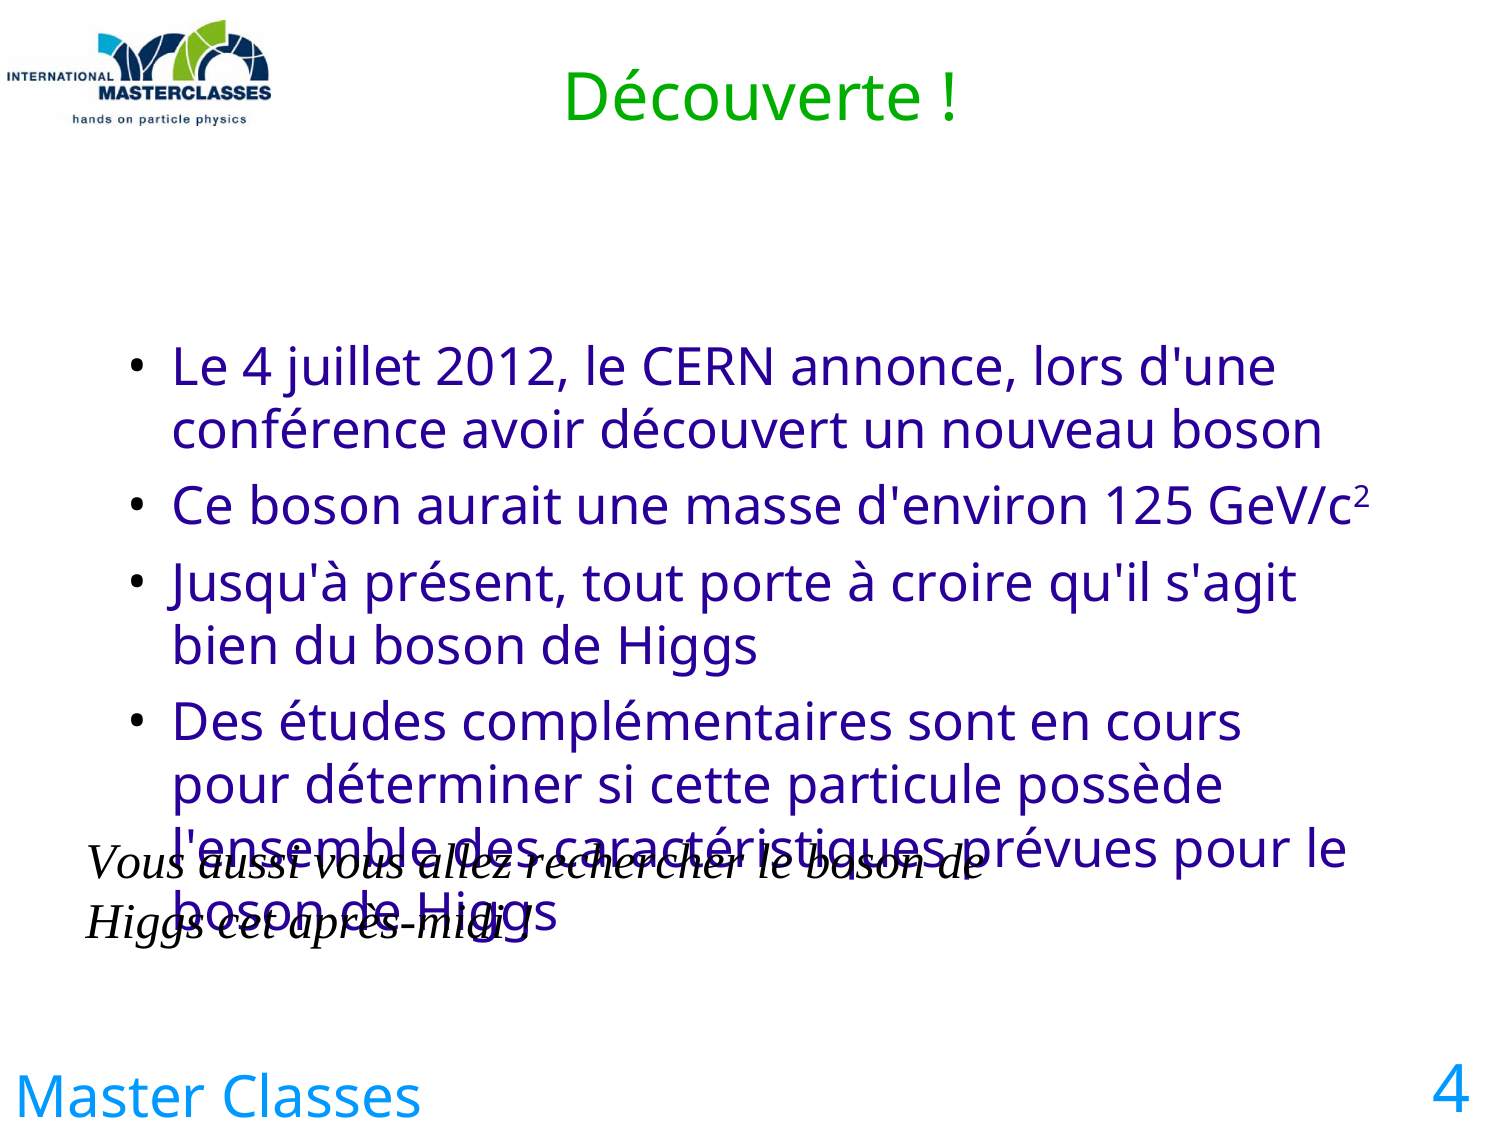

# Découverte !
Le 4 juillet 2012, le CERN annonce, lors d'une conférence avoir découvert un nouveau boson
Ce boson aurait une masse d'environ 125 GeV/c2
Jusqu'à présent, tout porte à croire qu'il s'agit bien du boson de Higgs
Des études complémentaires sont en cours pour déterminer si cette particule possède l'ensemble des caractéristiques prévues pour le boson de Higgs
Vous aussi vous allez rechercher le boson de Higgs cet après-midi !
47
Master Classes 2013